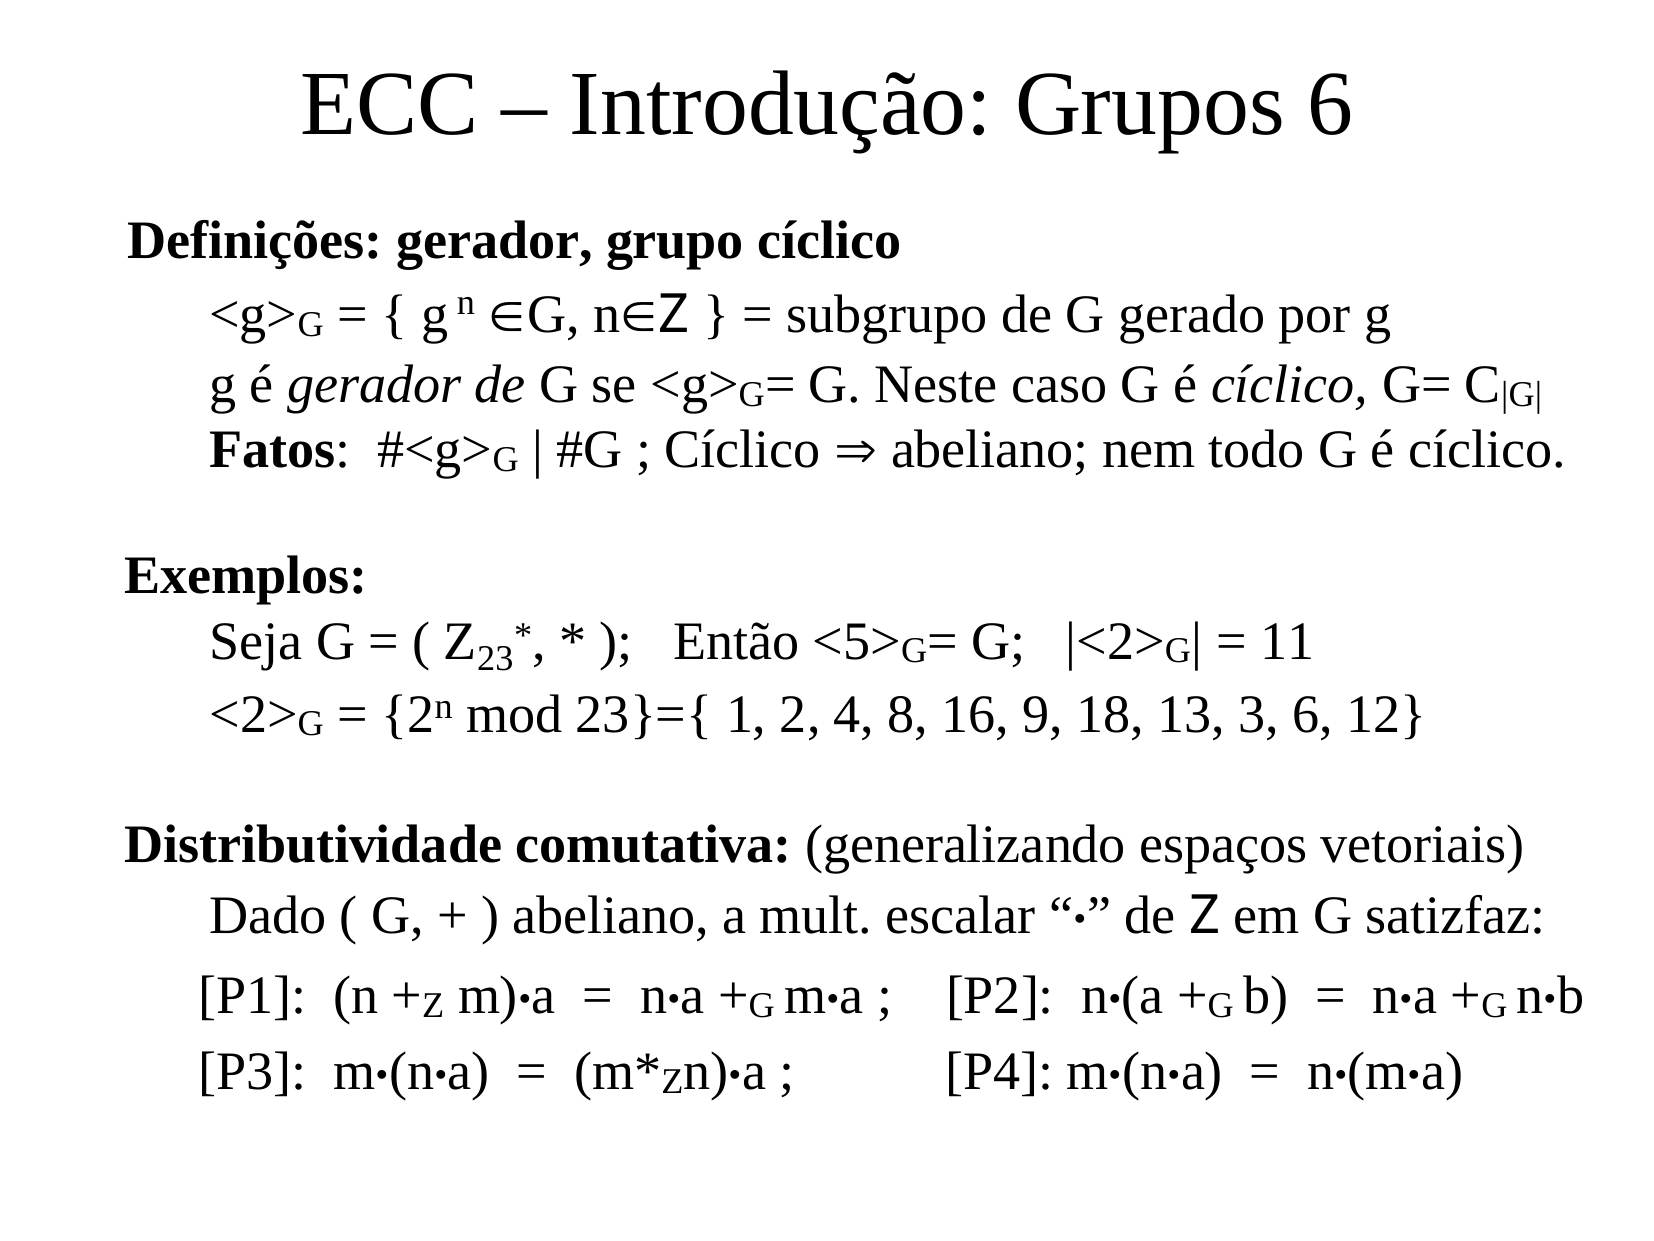

# ECC – Introdução: Grupos 6
Definições: gerador, grupo cíclico
<g>G = { g n ÎG, nÎZ } = subgrupo de G gerado por g
g é gerador de G se <g>G= G. Neste caso G é cíclico, G= C|G|
Fatos: #<g>G | #G ; Cíclico  abeliano; nem todo G é cíclico.
Exemplos:
Seja G = ( Z23*, * ); Então <5>G= G; |<2>G| = 11
<2>G = {2n mod 23}={ 1, 2, 4, 8, 16, 9, 18, 13, 3, 6, 12}
Distributividade comutativa: (generalizando espaços vetoriais)
Dado ( G, + ) abeliano, a mult. escalar “.” de Z em G satizfaz:
 [P1]: (n +Z m).a = n.a +G m.a ; [P2]: n.(a +G b) = n.a +G n.b
[P3]: m.(n.a) = (m*Zn).a ; 	 [P4]: m.(n.a) = n.(m.a)